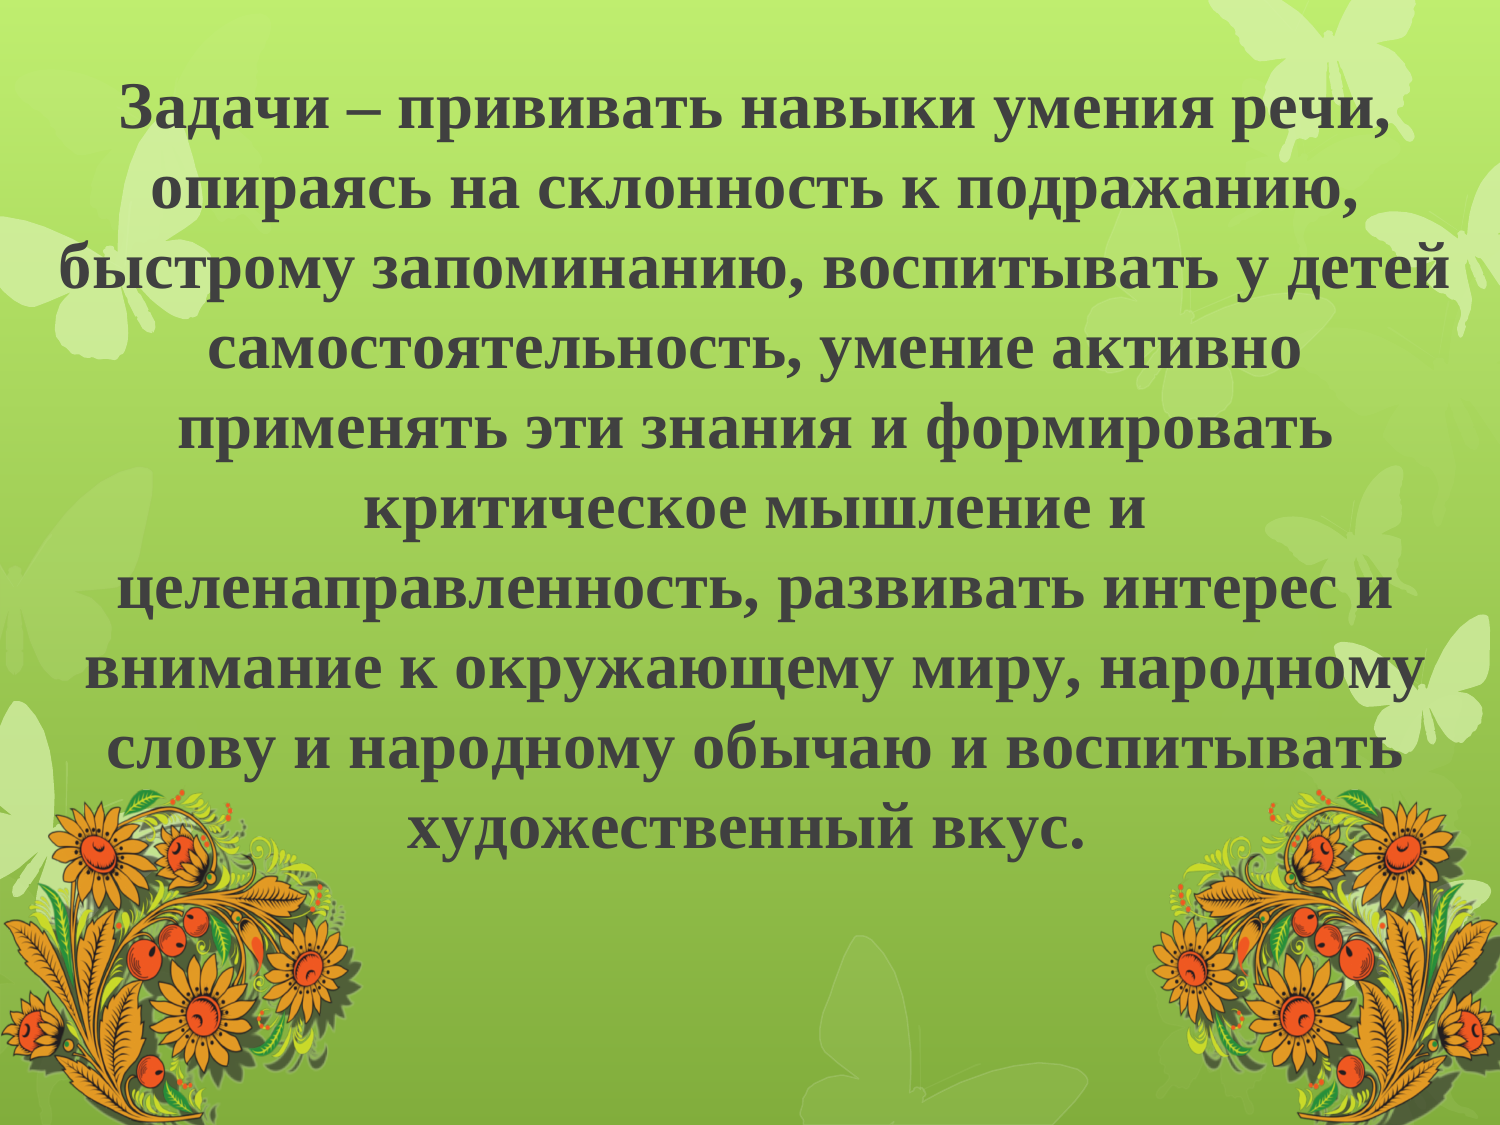

Задачи – прививать навыки умения речи, опираясь на склонность к подражанию, быстрому запоминанию, воспитывать у детей самостоятельность, умение активно применять эти знания и формировать критическое мышление и целенаправленность, развивать интерес и внимание к окружающему миру, народному слову и народному обычаю и воспитывать художественный вкус.